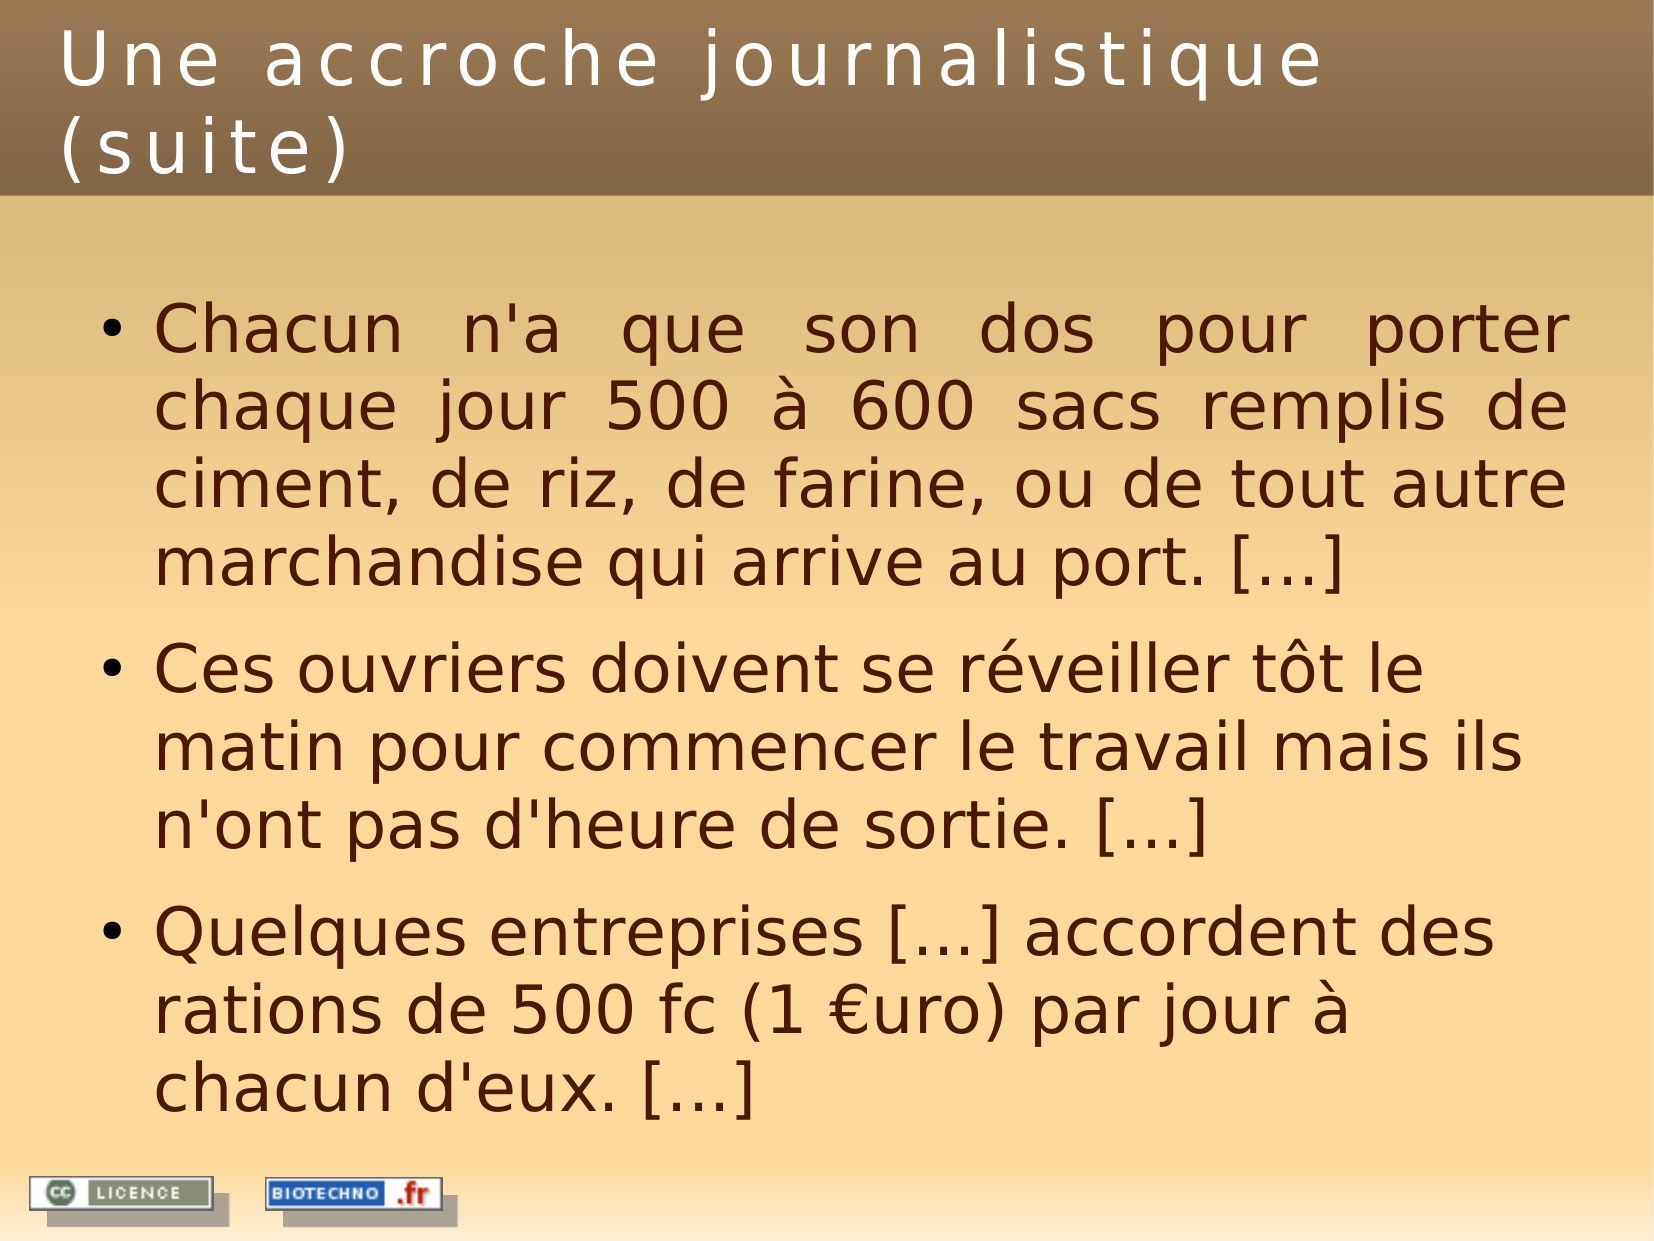

# Une accroche journalistique (suite)
Chacun n'a que son dos pour porter chaque jour 500 à 600 sacs remplis de ciment, de riz, de farine, ou de tout autre marchandise qui arrive au port. [...]
Ces ouvriers doivent se réveiller tôt le matin pour commencer le travail mais ils n'ont pas d'heure de sortie. [...]
Quelques entreprises [...] accordent des rations de 500 fc (1 €uro) par jour à chacun d'eux. [...]